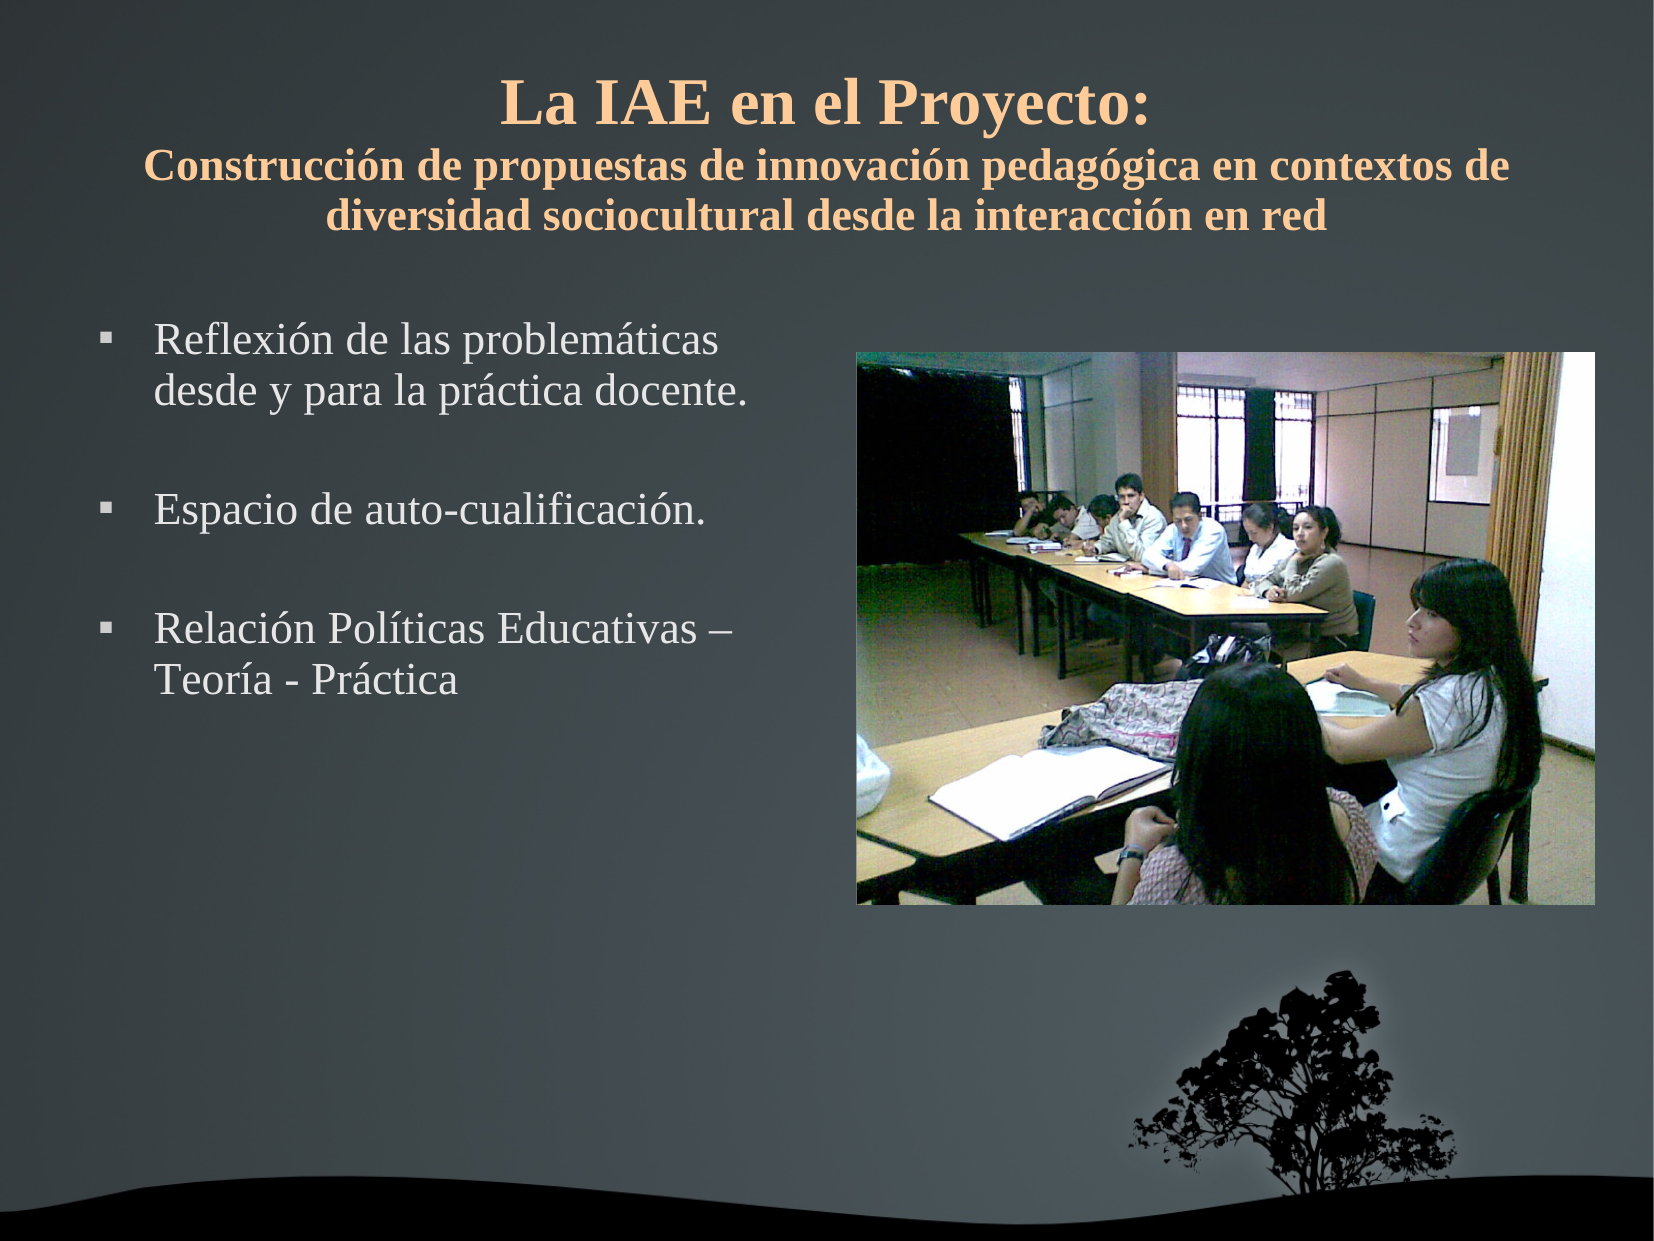

# La IAE en el Proyecto: Construcción de propuestas de innovación pedagógica en contextos de diversidad sociocultural desde la interacción en red
Reflexión de las problemáticas desde y para la práctica docente.
Espacio de auto-cualificación.
Relación Políticas Educativas – Teoría - Práctica